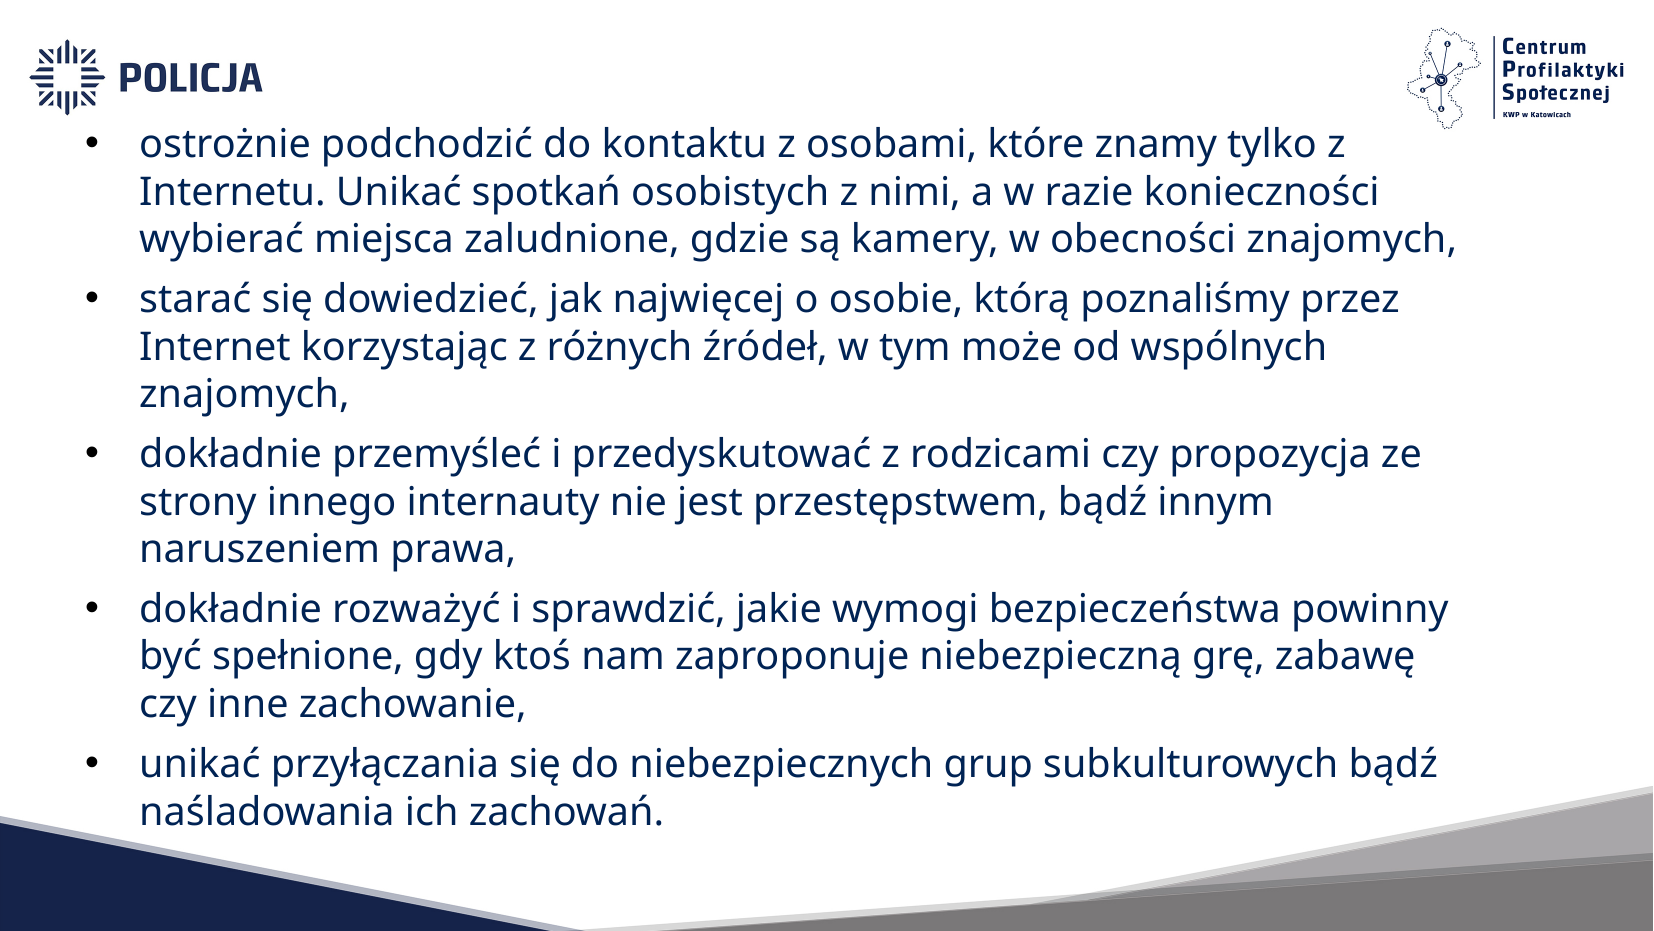

ostrożnie podchodzić do kontaktu z osobami, które znamy tylko z Internetu. Unikać spotkań osobistych z nimi, a w razie konieczności wybierać miejsca zaludnione, gdzie są kamery, w obecności znajomych,
starać się dowiedzieć, jak najwięcej o osobie, którą poznaliśmy przez Internet korzystając z różnych źródeł, w tym może od wspólnych znajomych,
dokładnie przemyśleć i przedyskutować z rodzicami czy propozycja ze strony innego internauty nie jest przestępstwem, bądź innym naruszeniem prawa,
dokładnie rozważyć i sprawdzić, jakie wymogi bezpieczeństwa powinny być spełnione, gdy ktoś nam zaproponuje niebezpieczną grę, zabawę czy inne zachowanie,
unikać przyłączania się do niebezpiecznych grup subkulturowych bądź naśladowania ich zachowań.